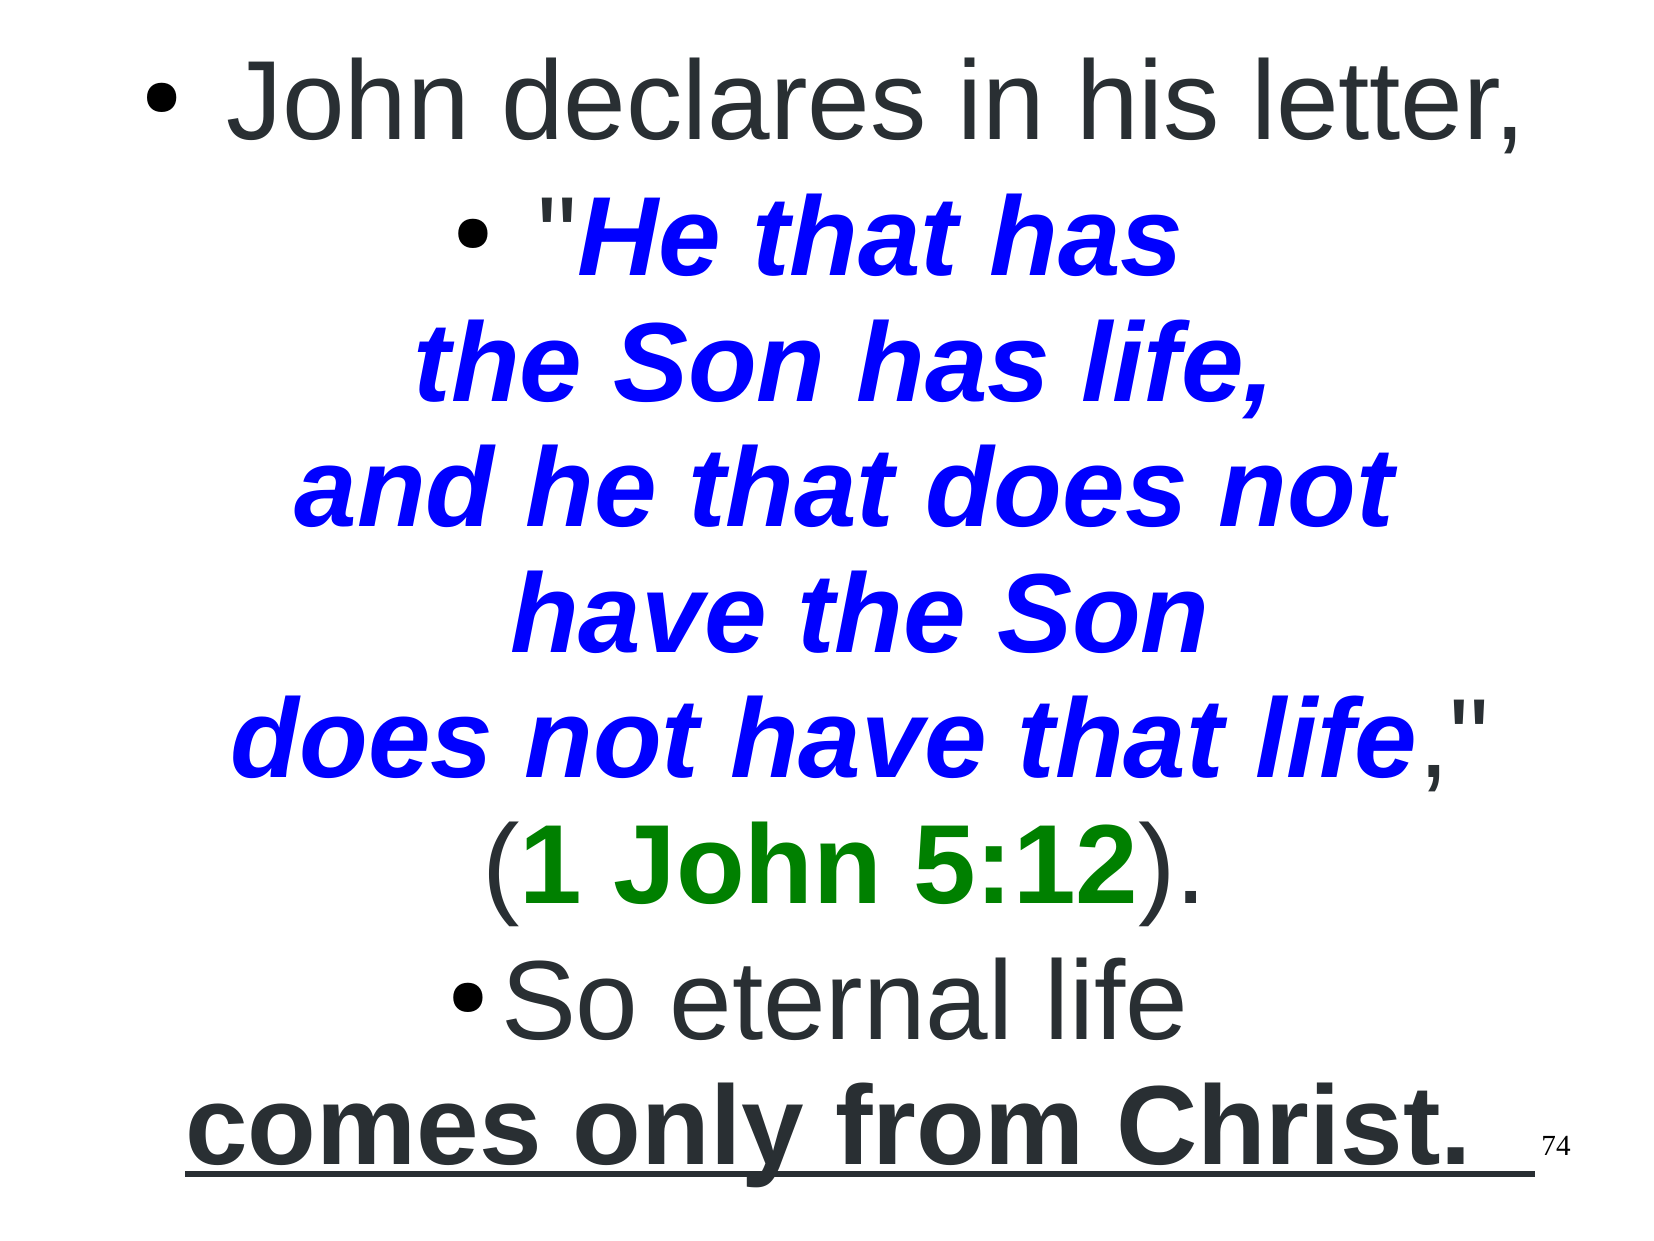

# John declares in his letter,
 "He that has
the Son has life,
and he that does not
have the Son
 does not have that life,"
(1 John 5:12).
So eternal life
comes only from Christ.
74